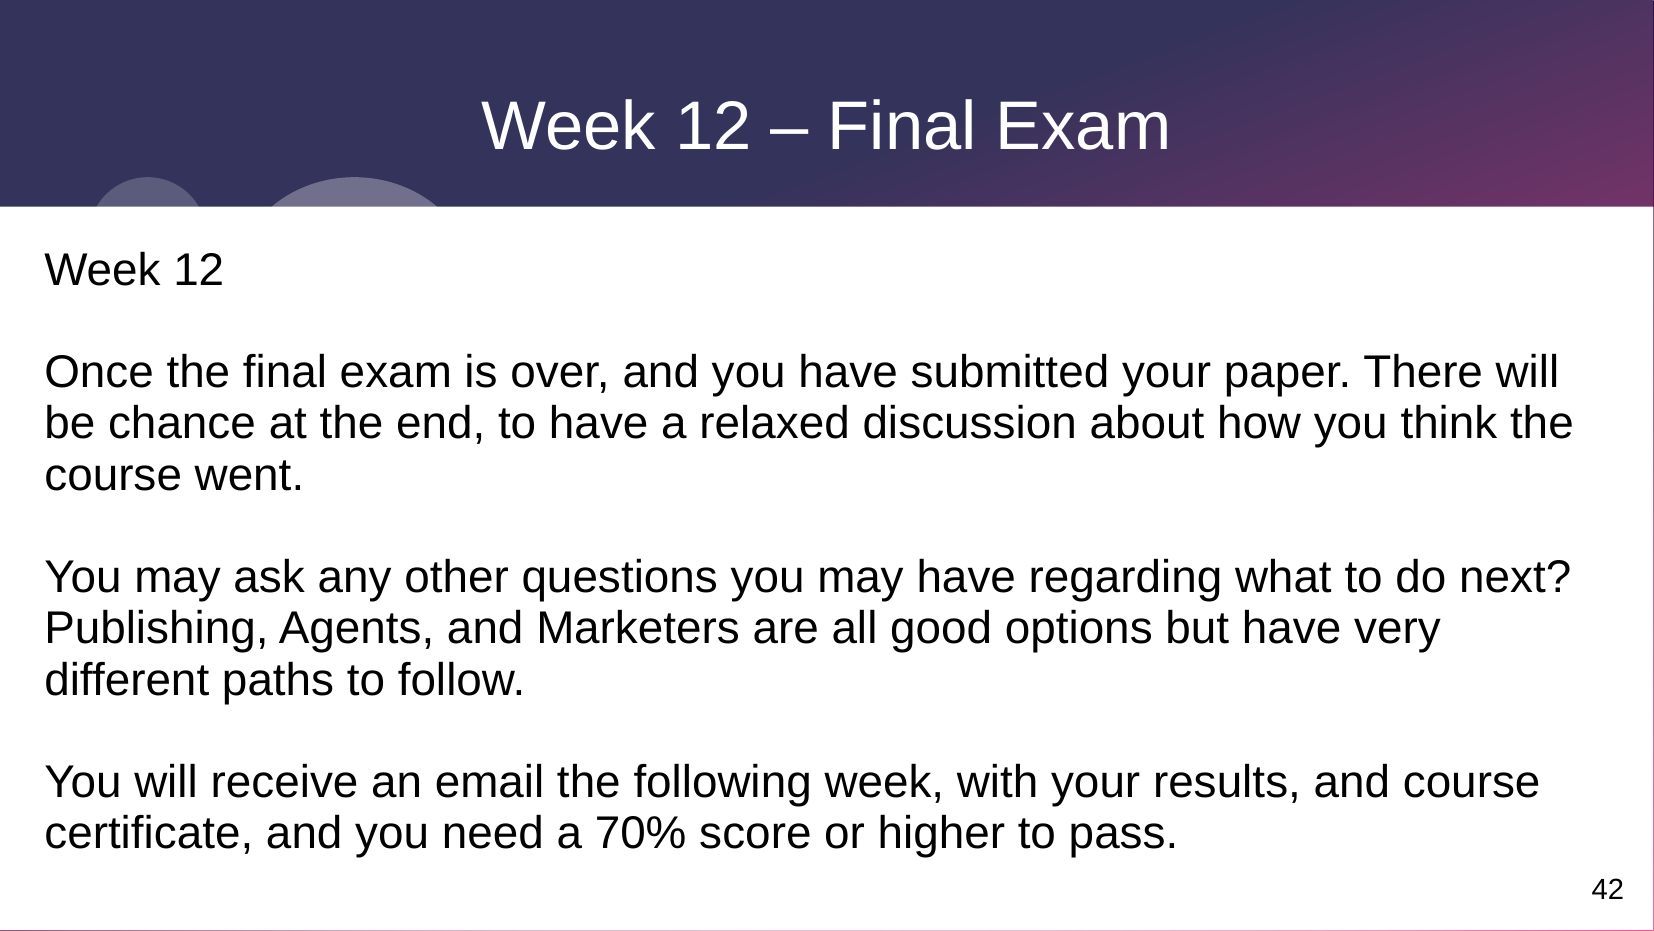

# Week 12 – Final Exam
Week 12
Once the final exam is over, and you have submitted your paper. There will be chance at the end, to have a relaxed discussion about how you think the course went.
You may ask any other questions you may have regarding what to do next? Publishing, Agents, and Marketers are all good options but have very different paths to follow.
You will receive an email the following week, with your results, and course certificate, and you need a 70% score or higher to pass.
42